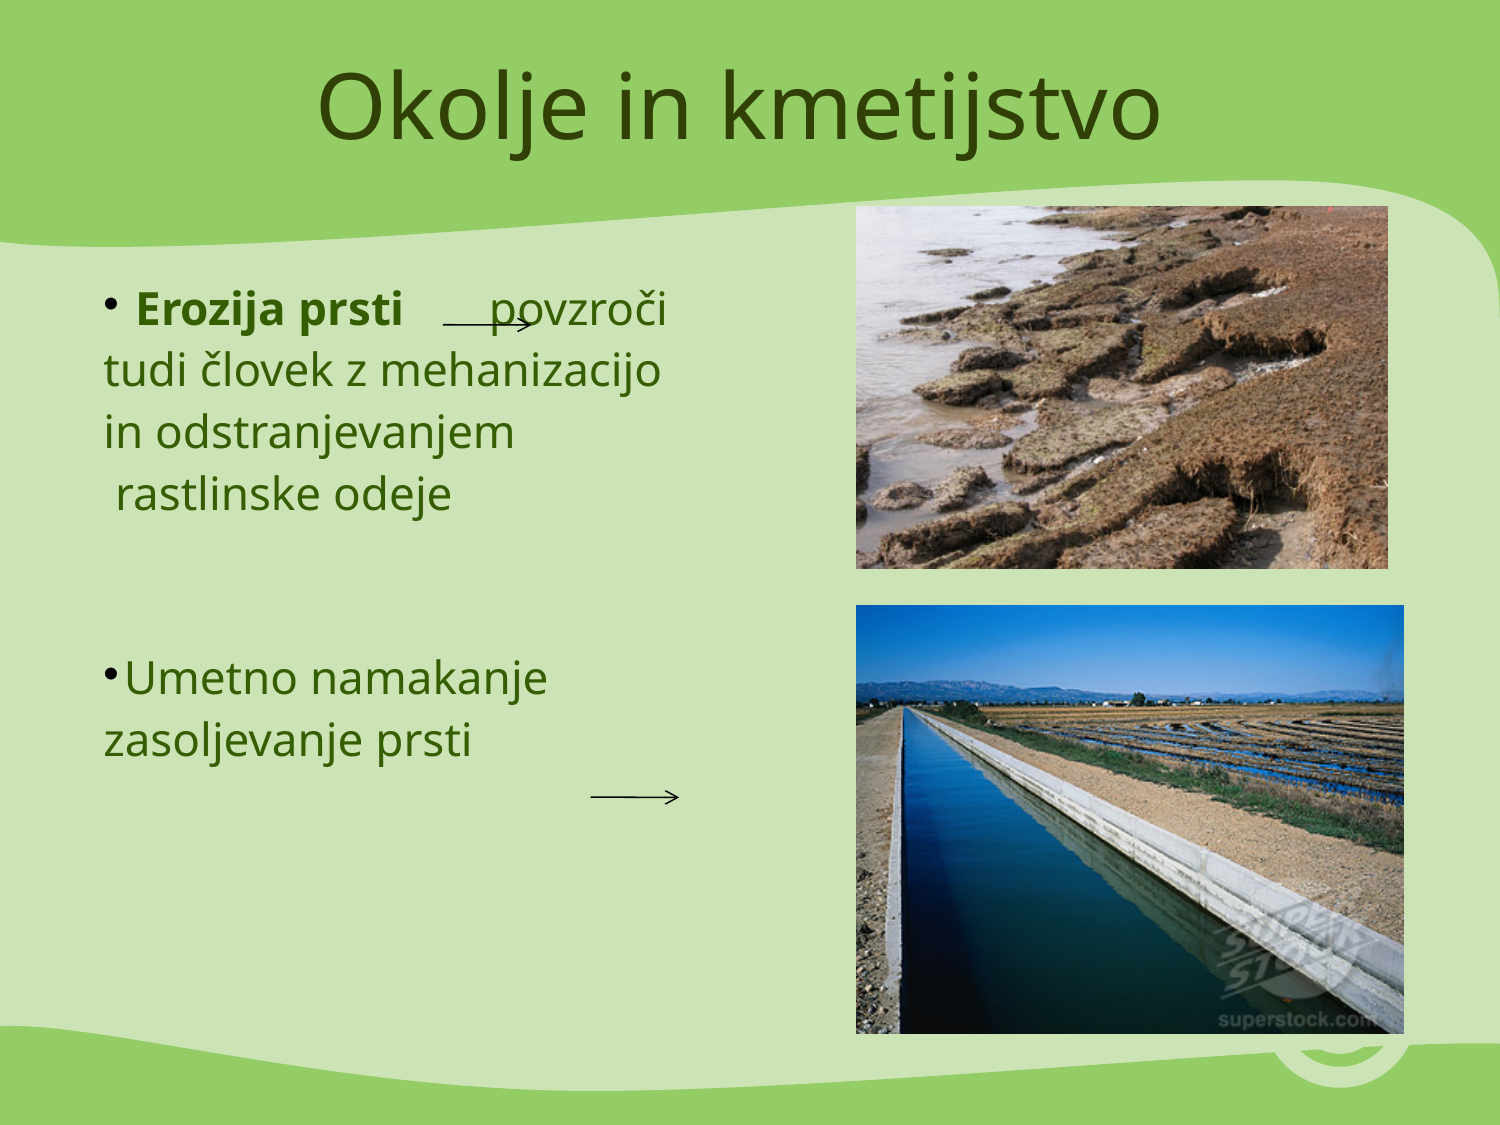

# Okolje in kmetijstvo
 Erozija prsti povzroči
tudi človek z mehanizacijo
in odstranjevanjem
 rastlinske odeje
Umetno namakanje
zasoljevanje prsti